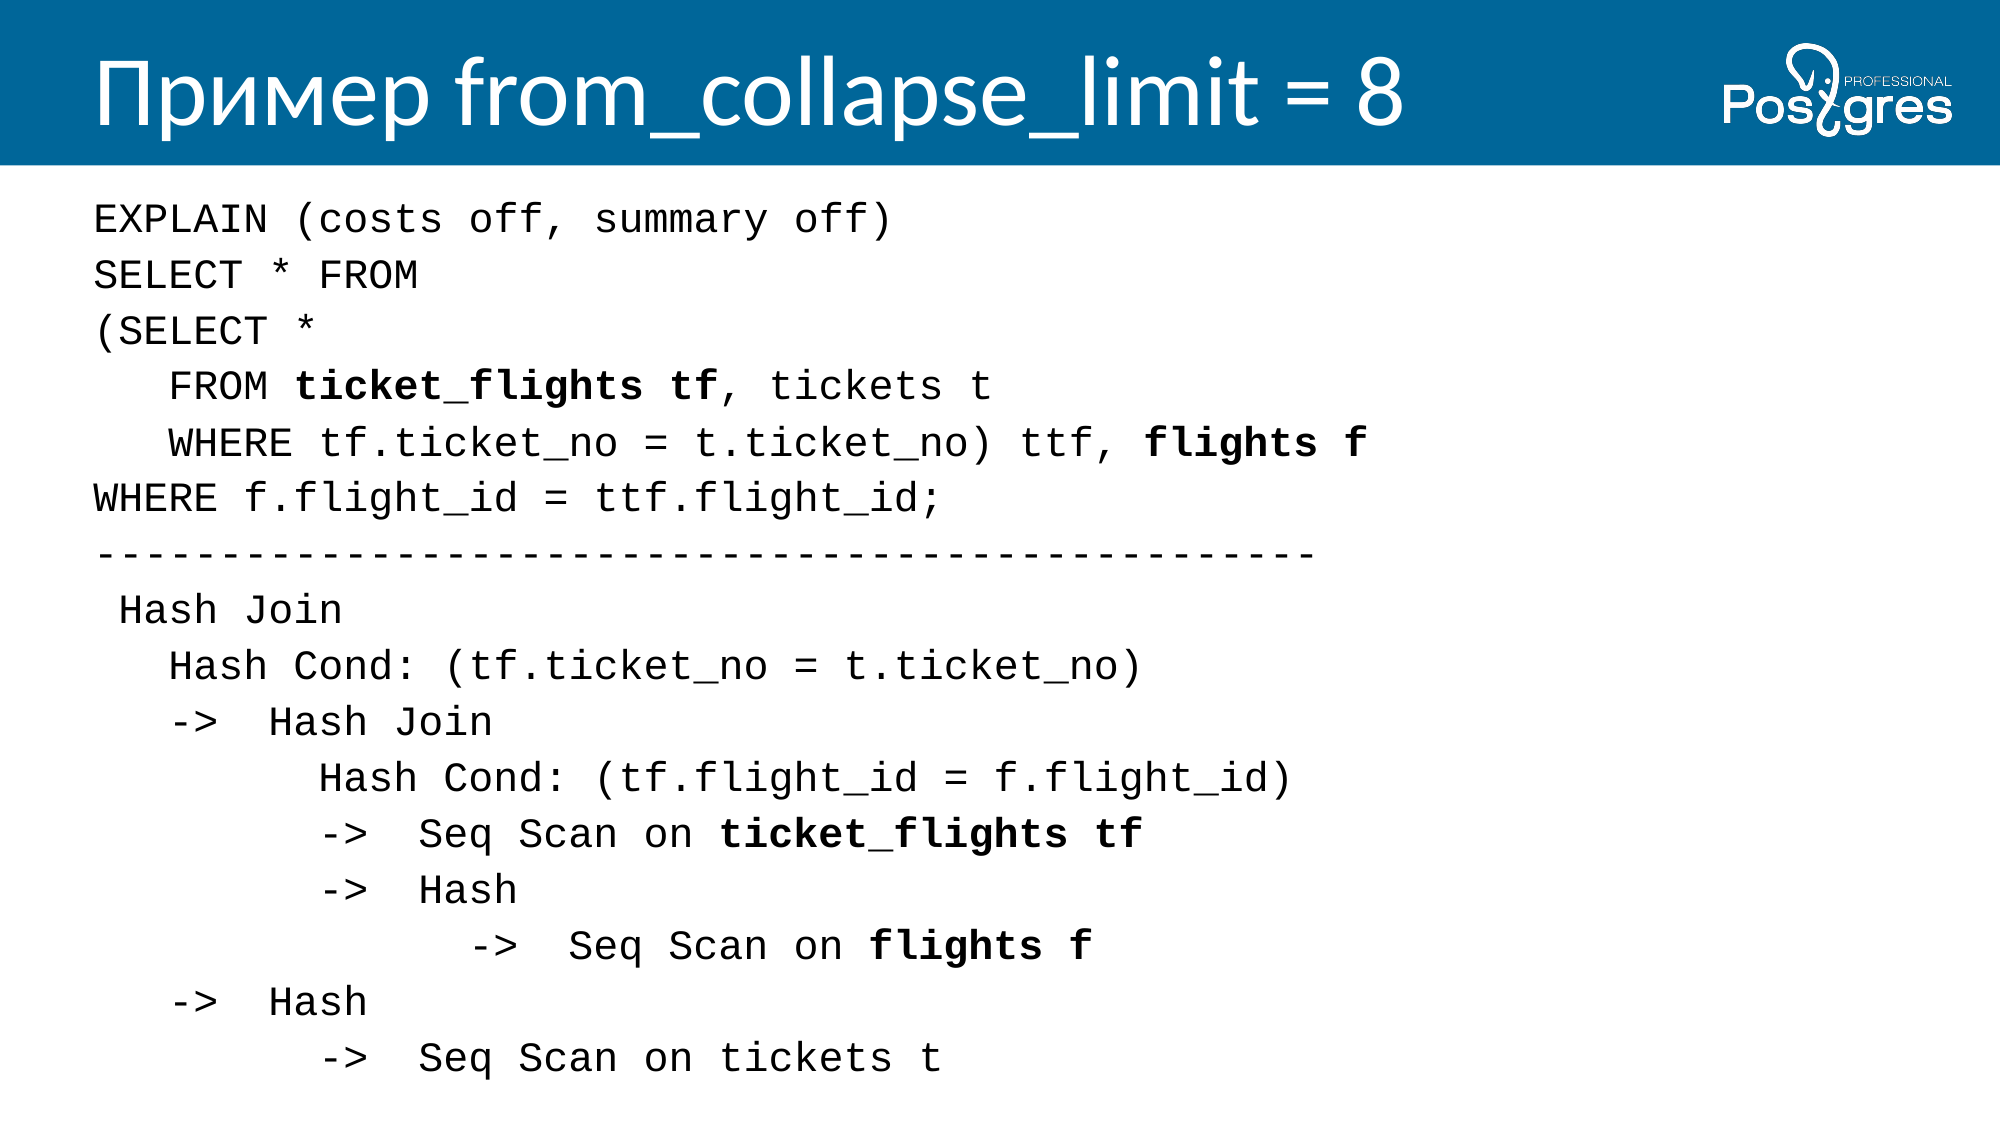

# Пример from_collapse_limit = 8
EXPLAIN (costs off, summary off)
SELECT * FROM
(SELECT *
 FROM ticket_flights tf, tickets t
 WHERE tf.ticket_no = t.ticket_no) ttf, flights f
WHERE f.flight_id = ttf.flight_id;
-------------------------------------------------
 Hash Join
 Hash Cond: (tf.ticket_no = t.ticket_no)
 -> Hash Join
 Hash Cond: (tf.flight_id = f.flight_id)
 -> Seq Scan on ticket_flights tf
 -> Hash
 -> Seq Scan on flights f
 -> Hash
 -> Seq Scan on tickets t